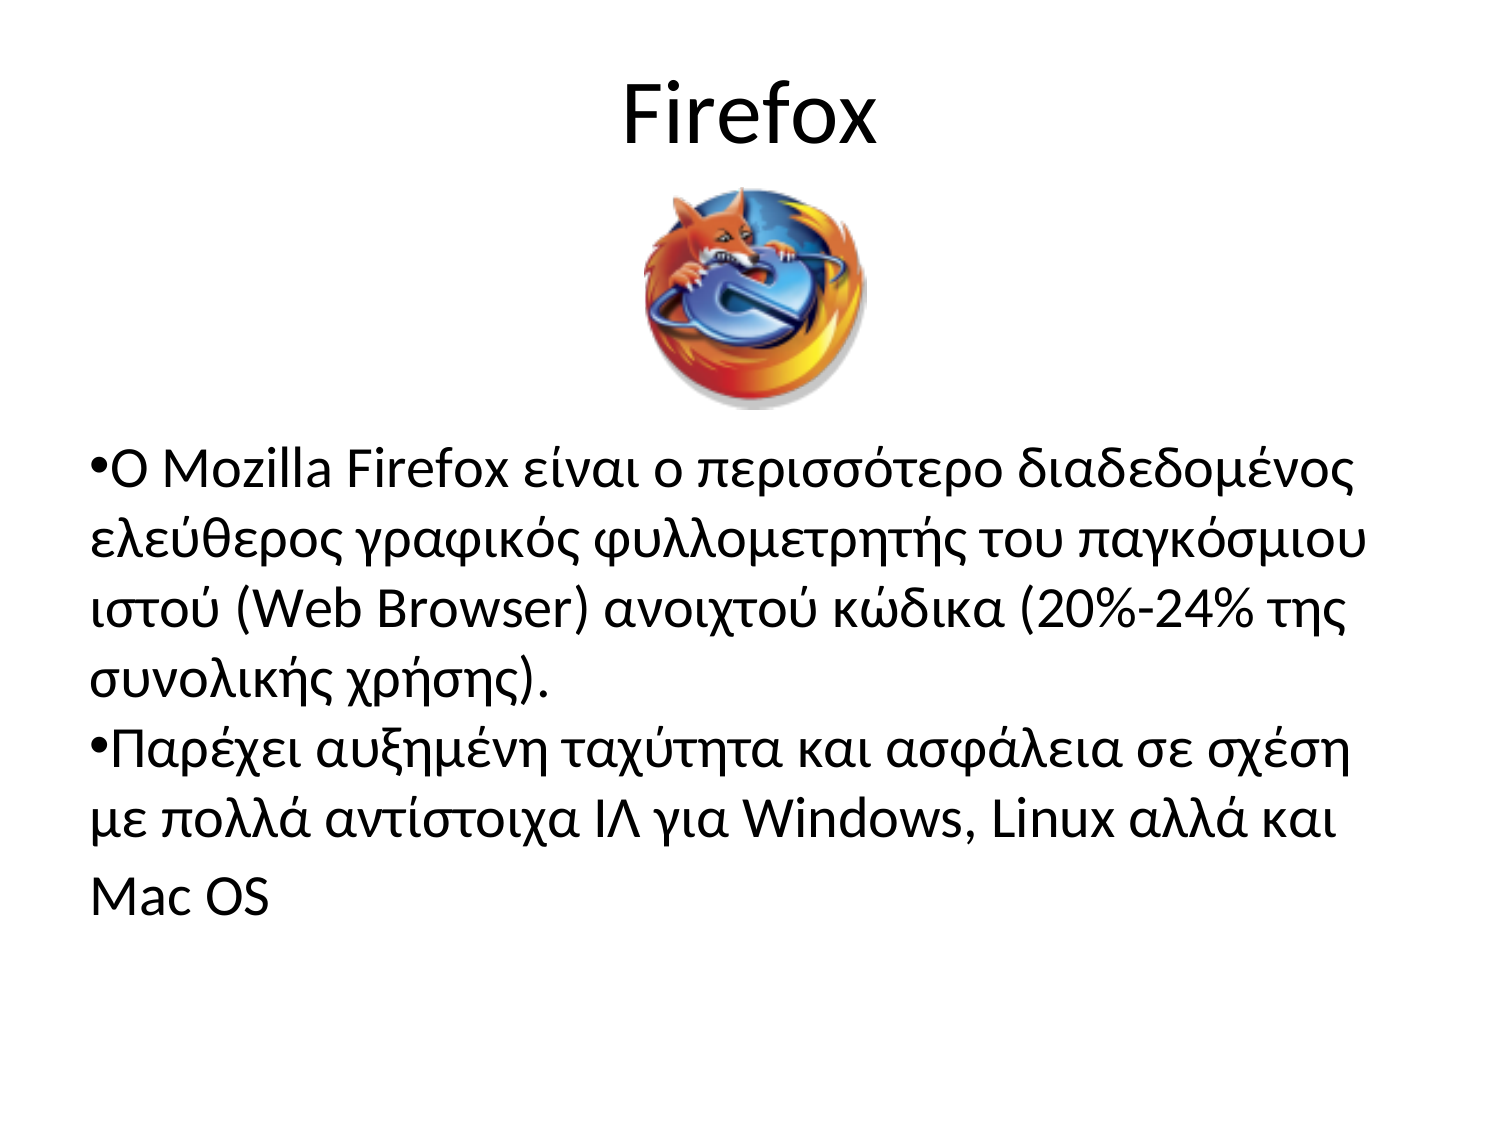

17/5/2013
Θεματα ΚτΠ/Γ
Firefox
O Mozilla Firefox είναι ο περισσότερο διαδεδομένος ελεύθερος γραφικός φυλλομετρητής του παγκόσμιου ιστού (Web Browser) ανοιχτού κώδικα (20%-24% της συνολικής χρήσης).
Παρέχει αυξημένη ταχύτητα και ασφάλεια σε σχέση με πολλά αντίστοιχα ΙΛ για Windows, Linux αλλά και Mac OS